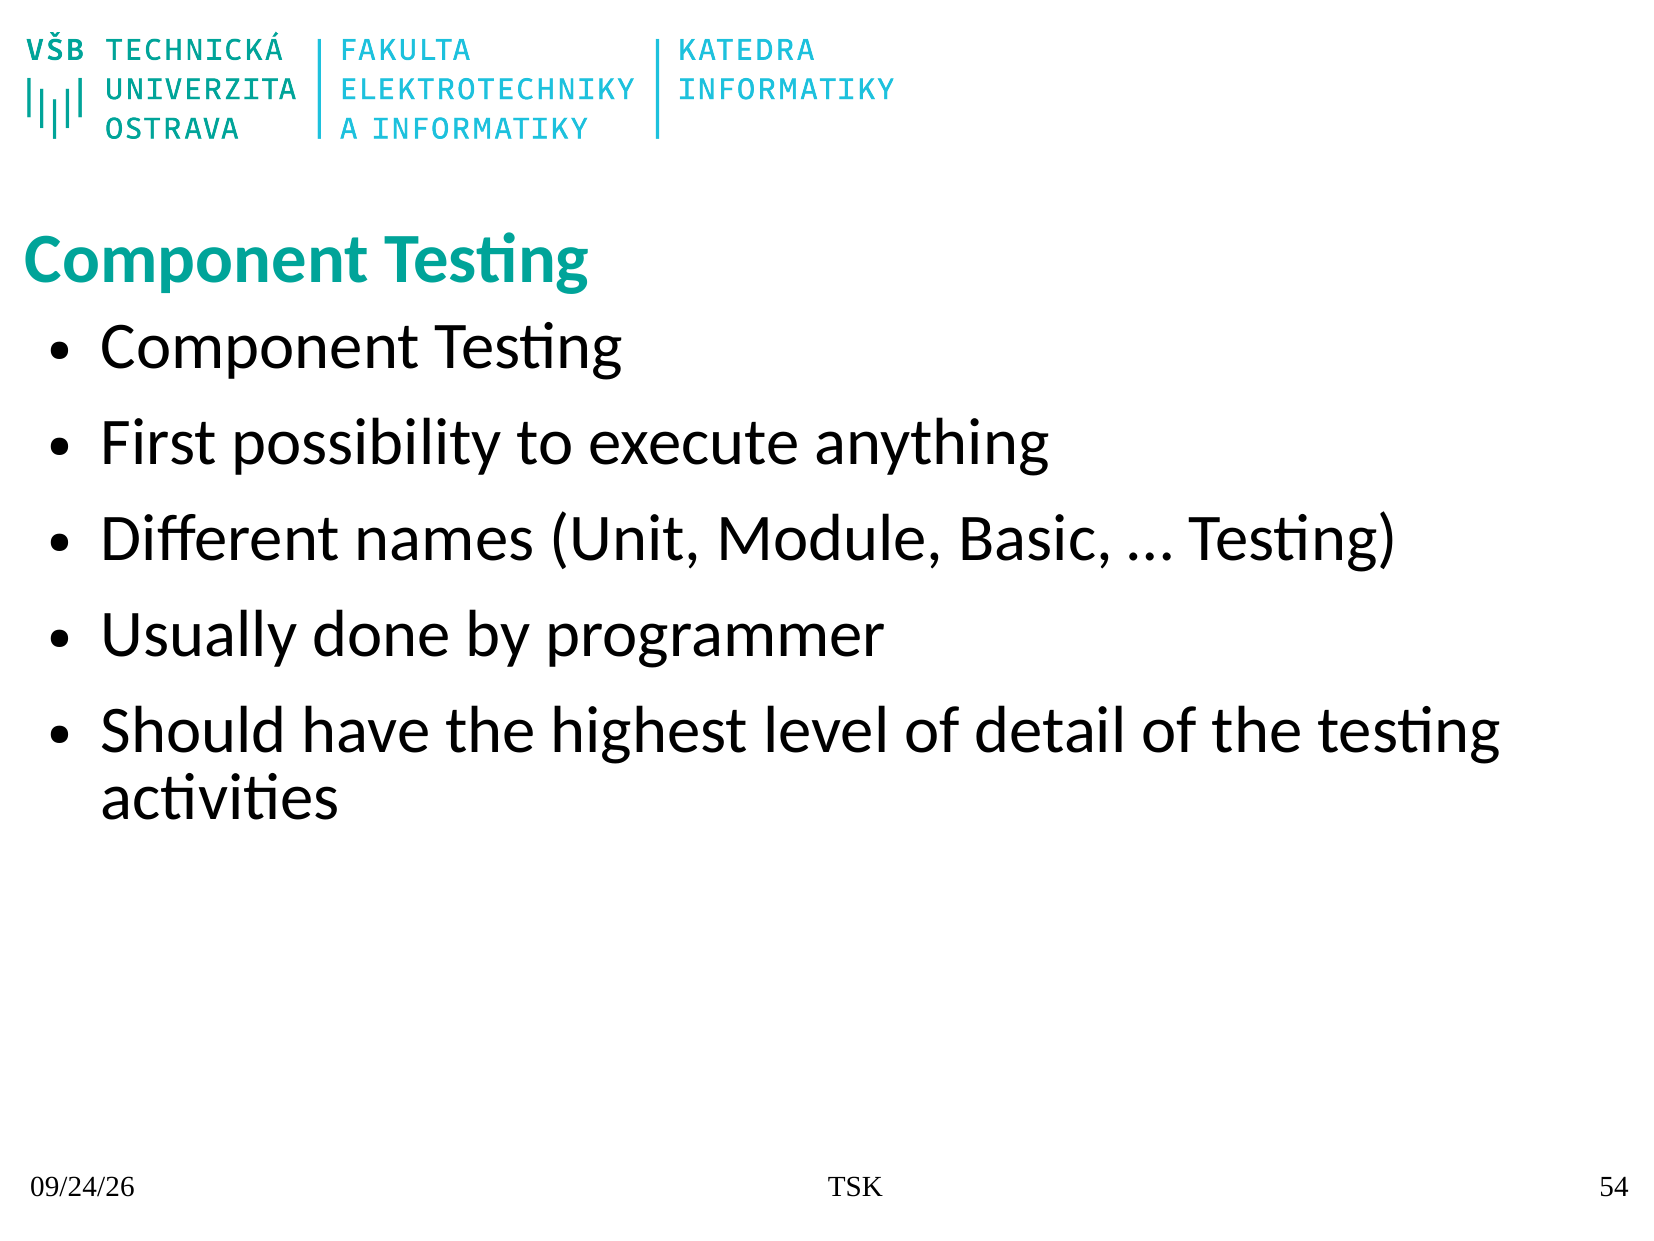

# Component Testing
Component Testing
First possibility to execute anything
Different names (Unit, Module, Basic, … Testing)
Usually done by programmer
Should have the highest level of detail of the testing activities
TSK
54